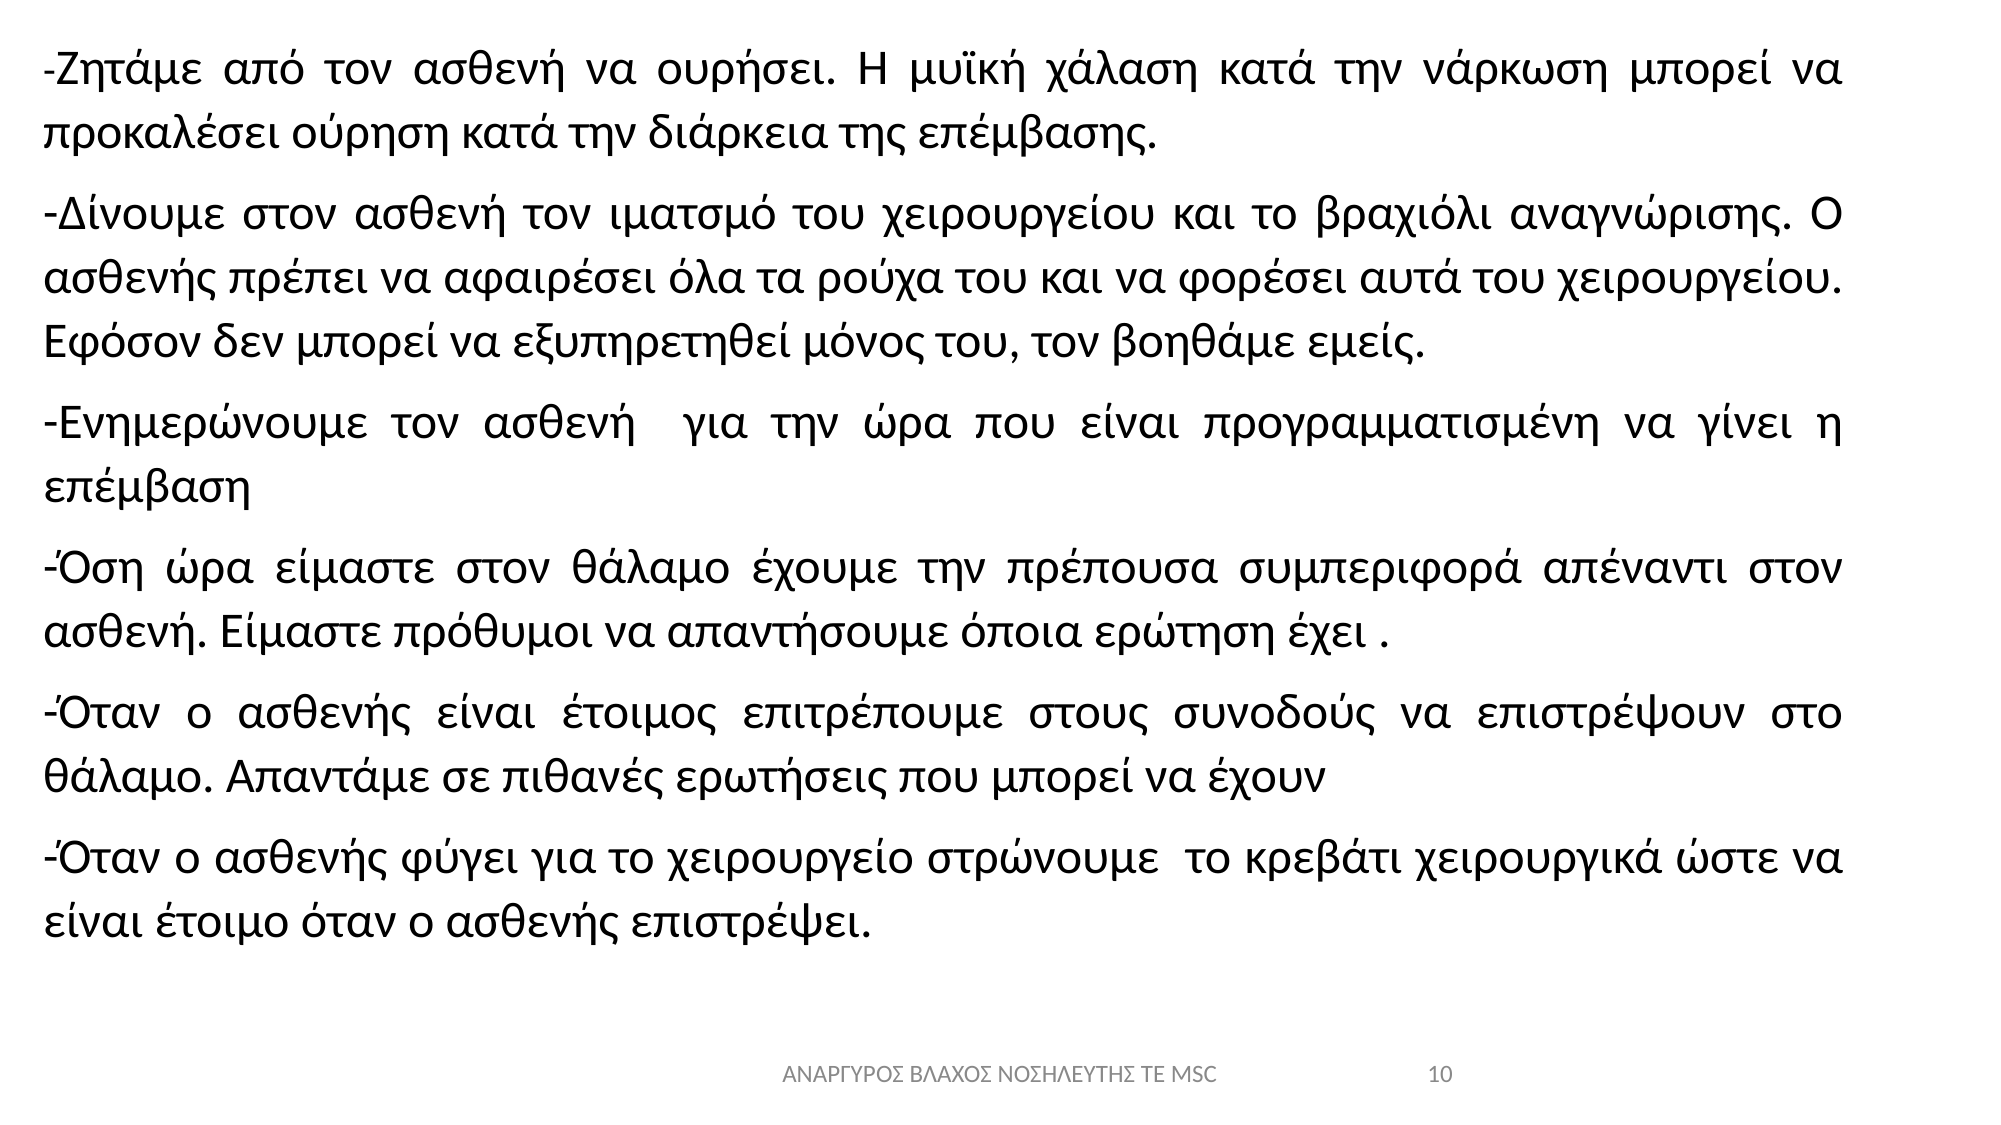

-Ζητάμε από τον ασθενή να ουρήσει. Η μυϊκή χάλαση κατά την νάρκωση μπορεί να προκαλέσει ούρηση κατά την διάρκεια της επέμβασης.
-Δίνουμε στον ασθενή τον ιματσμό του χειρουργείου και το βραχιόλι αναγνώρισης. Ο ασθενής πρέπει να αφαιρέσει όλα τα ρούχα του και να φορέσει αυτά του χειρουργείου. Εφόσον δεν μπορεί να εξυπηρετηθεί μόνος του, τον βοηθάμε εμείς.
-Ενημερώνουμε τον ασθενή για την ώρα που είναι προγραμματισμένη να γίνει η επέμβαση
-Όση ώρα είμαστε στον θάλαμο έχουμε την πρέπουσα συμπεριφορά απέναντι στον ασθενή. Είμαστε πρόθυμοι να απαντήσουμε όποια ερώτηση έχει .
-Όταν ο ασθενής είναι έτοιμος επιτρέπουμε στους συνοδούς να επιστρέψουν στο θάλαμο. Απαντάμε σε πιθανές ερωτήσεις που μπορεί να έχουν
-Όταν ο ασθενής φύγει για το χειρουργείο στρώνουμε το κρεβάτι χειρουργικά ώστε να είναι έτοιμο όταν ο ασθενής επιστρέψει.
ΑΝΑΡΓΥΡΟΣ ΒΛΑΧΟΣ ΝΟΣΗΛΕΥΤΗΣ ΤΕ ΜSC